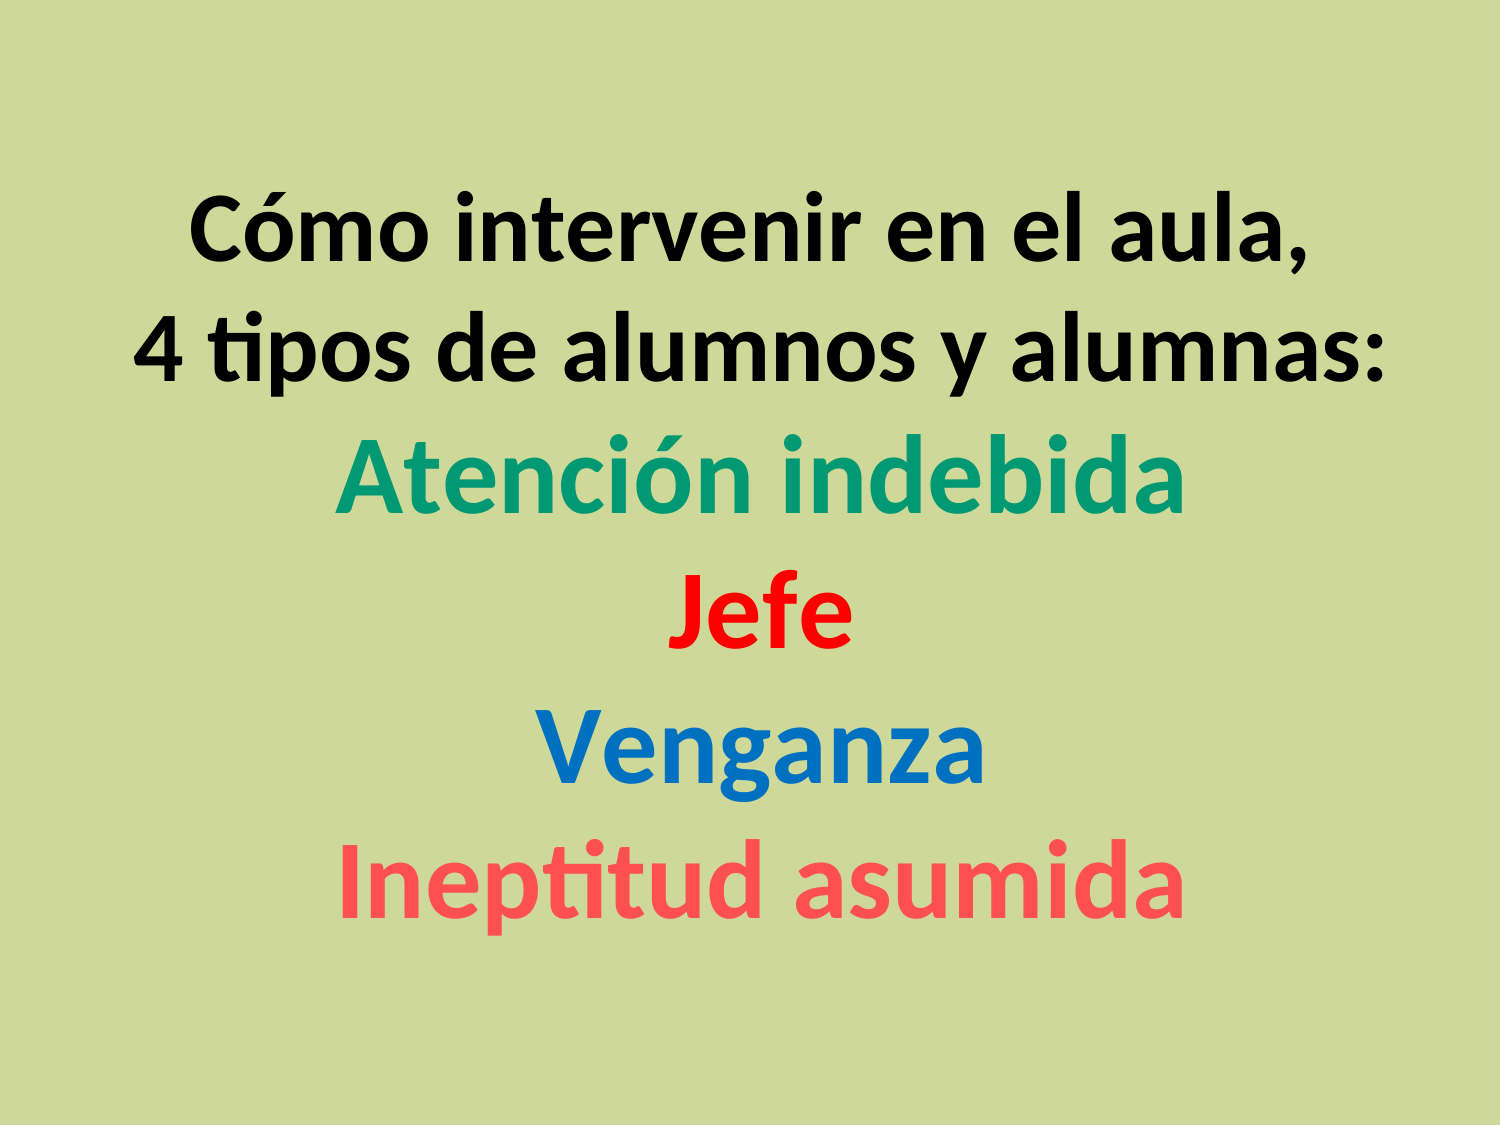

# Cómo intervenir en el aula, 4 tipos de alumnos y alumnas: Atención indebida Jefe Venganza Ineptitud asumida